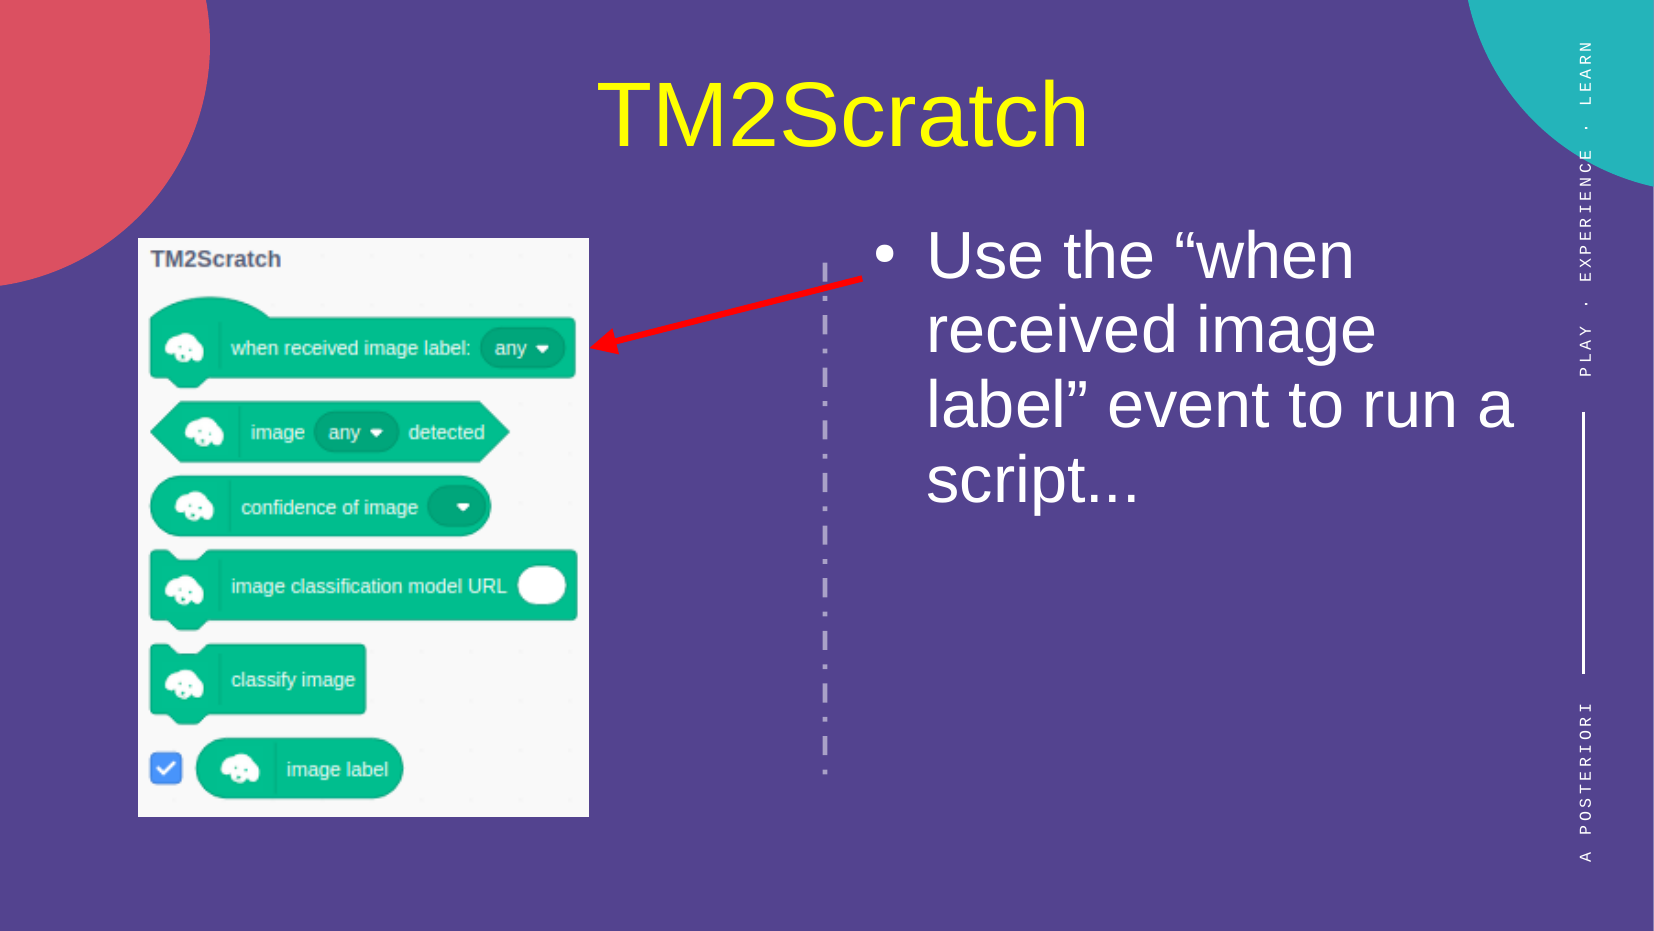

# TM2Scratch
Use the “when received image label” event to run a script...